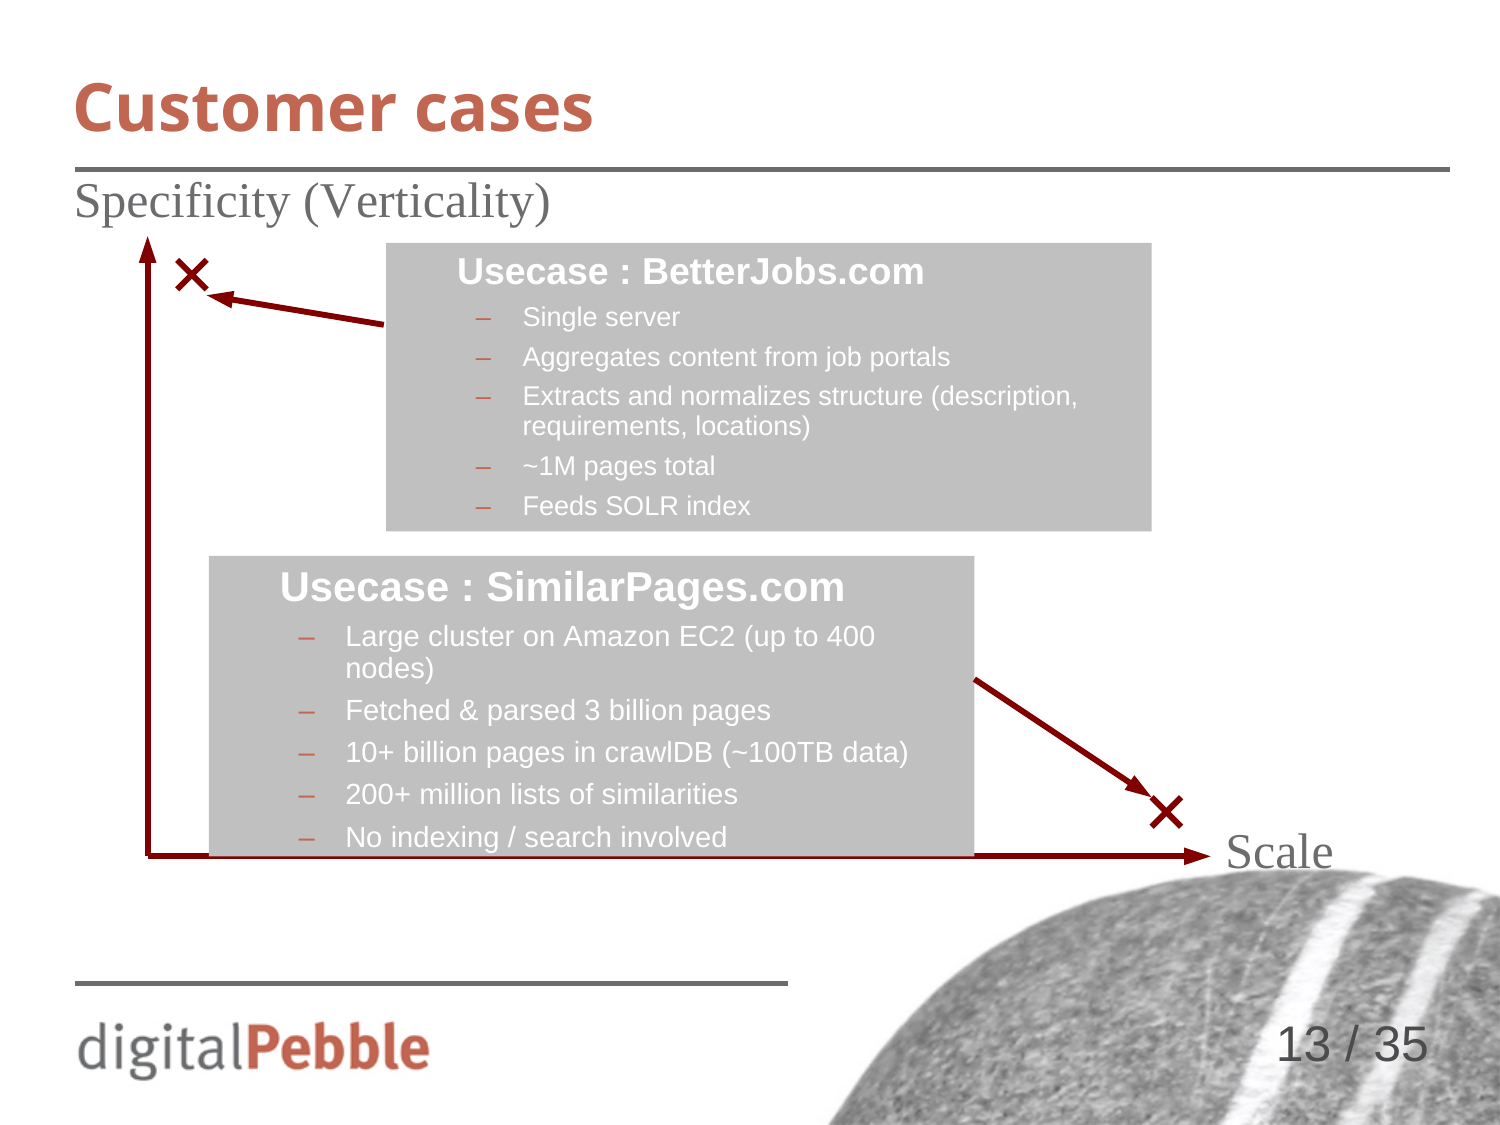

# Customer cases
Specificity (Verticality)
Usecase : BetterJobs.com
Single server
Aggregates content from job portals
Extracts and normalizes structure (description, requirements, locations)
~1M pages total
Feeds SOLR index
Usecase : SimilarPages.com
Large cluster on Amazon EC2 (up to 400 nodes)
Fetched & parsed 3 billion pages
10+ billion pages in crawlDB (~100TB data)
200+ million lists of similarities
No indexing / search involved
Scale